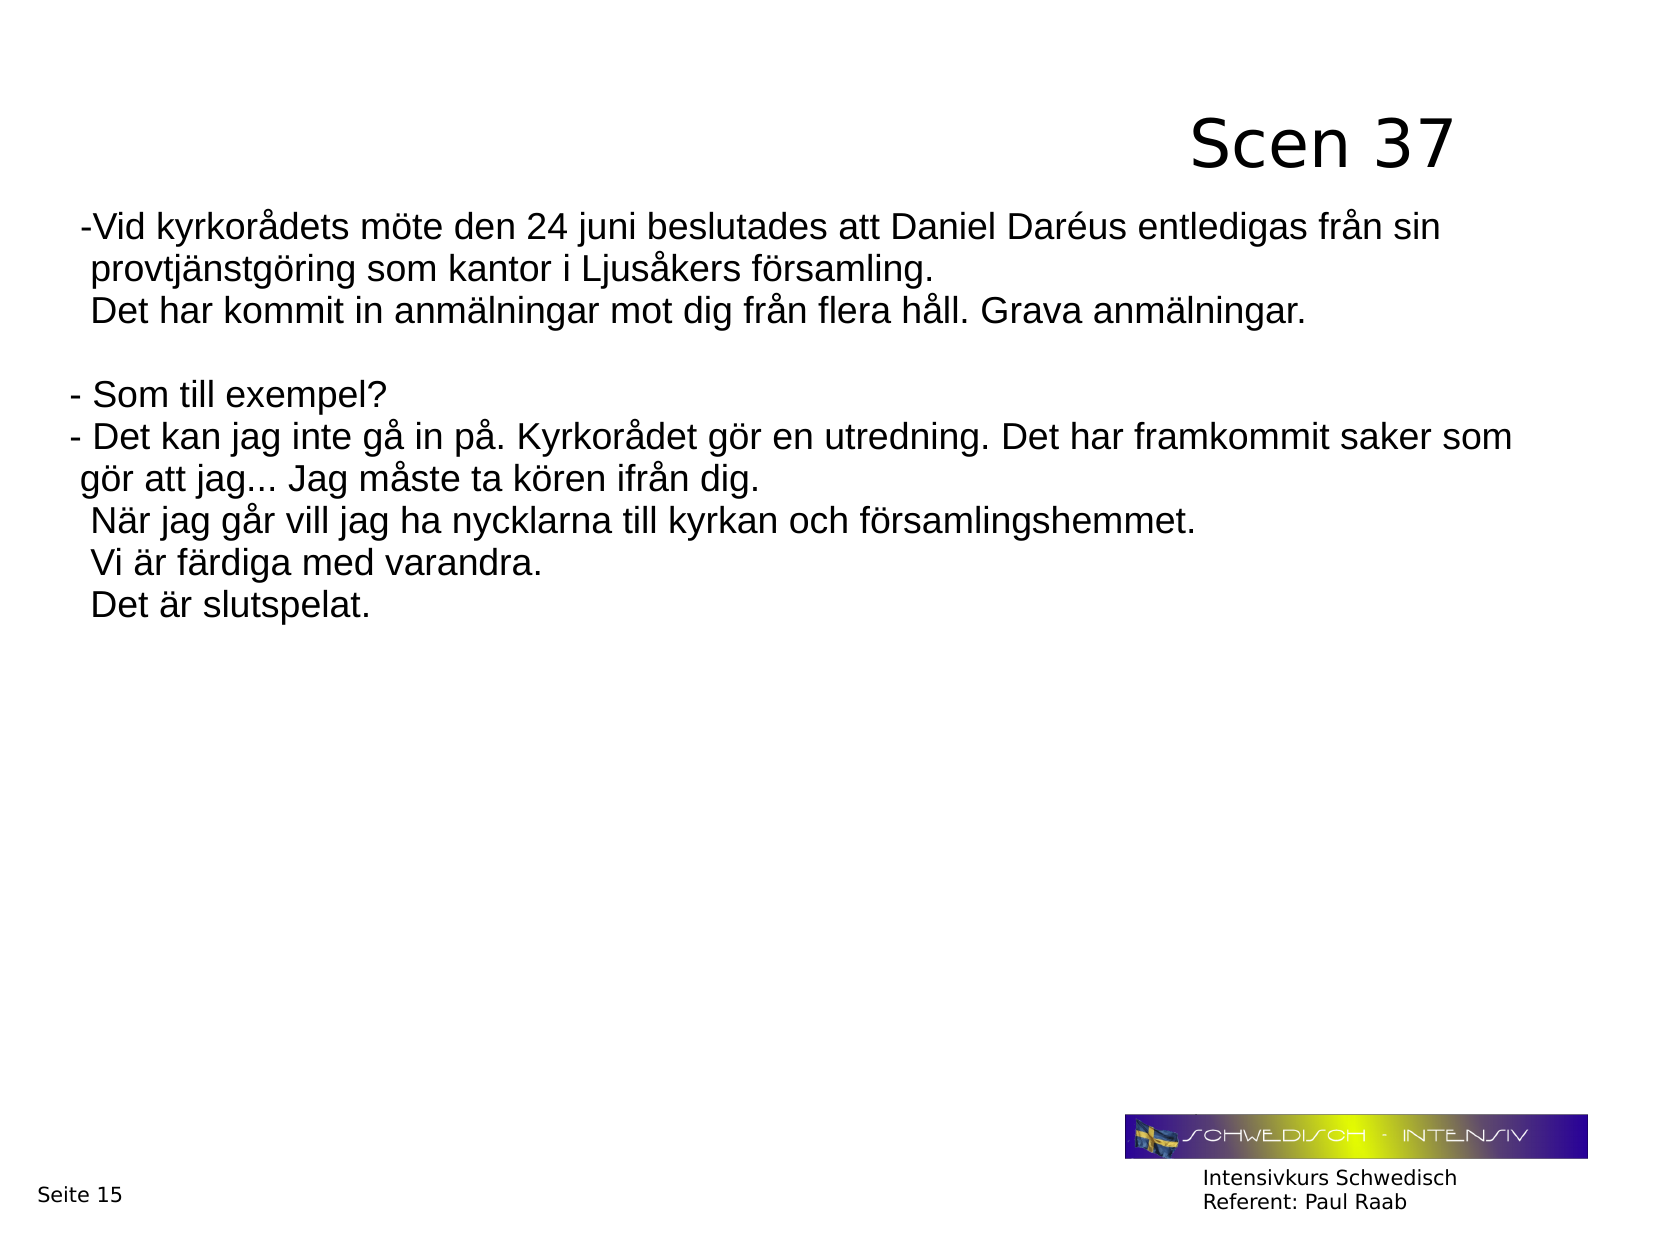

Scen 37
 -Vid kyrkorådets möte den 24 juni beslutades att Daniel Daréus entledigas från sin
 provtjänstgöring som kantor i Ljusåkers församling.
 Det har kommit in anmälningar mot dig från flera håll. Grava anmälningar.
- Som till exempel?
- Det kan jag inte gå in på. Kyrkorådet gör en utredning. Det har framkommit saker som gör att jag... Jag måste ta kören ifrån dig.
 När jag går vill jag ha nycklarna till kyrkan och församlingshemmet.
 Vi är färdiga med varandra.
 Det är slutspelat.